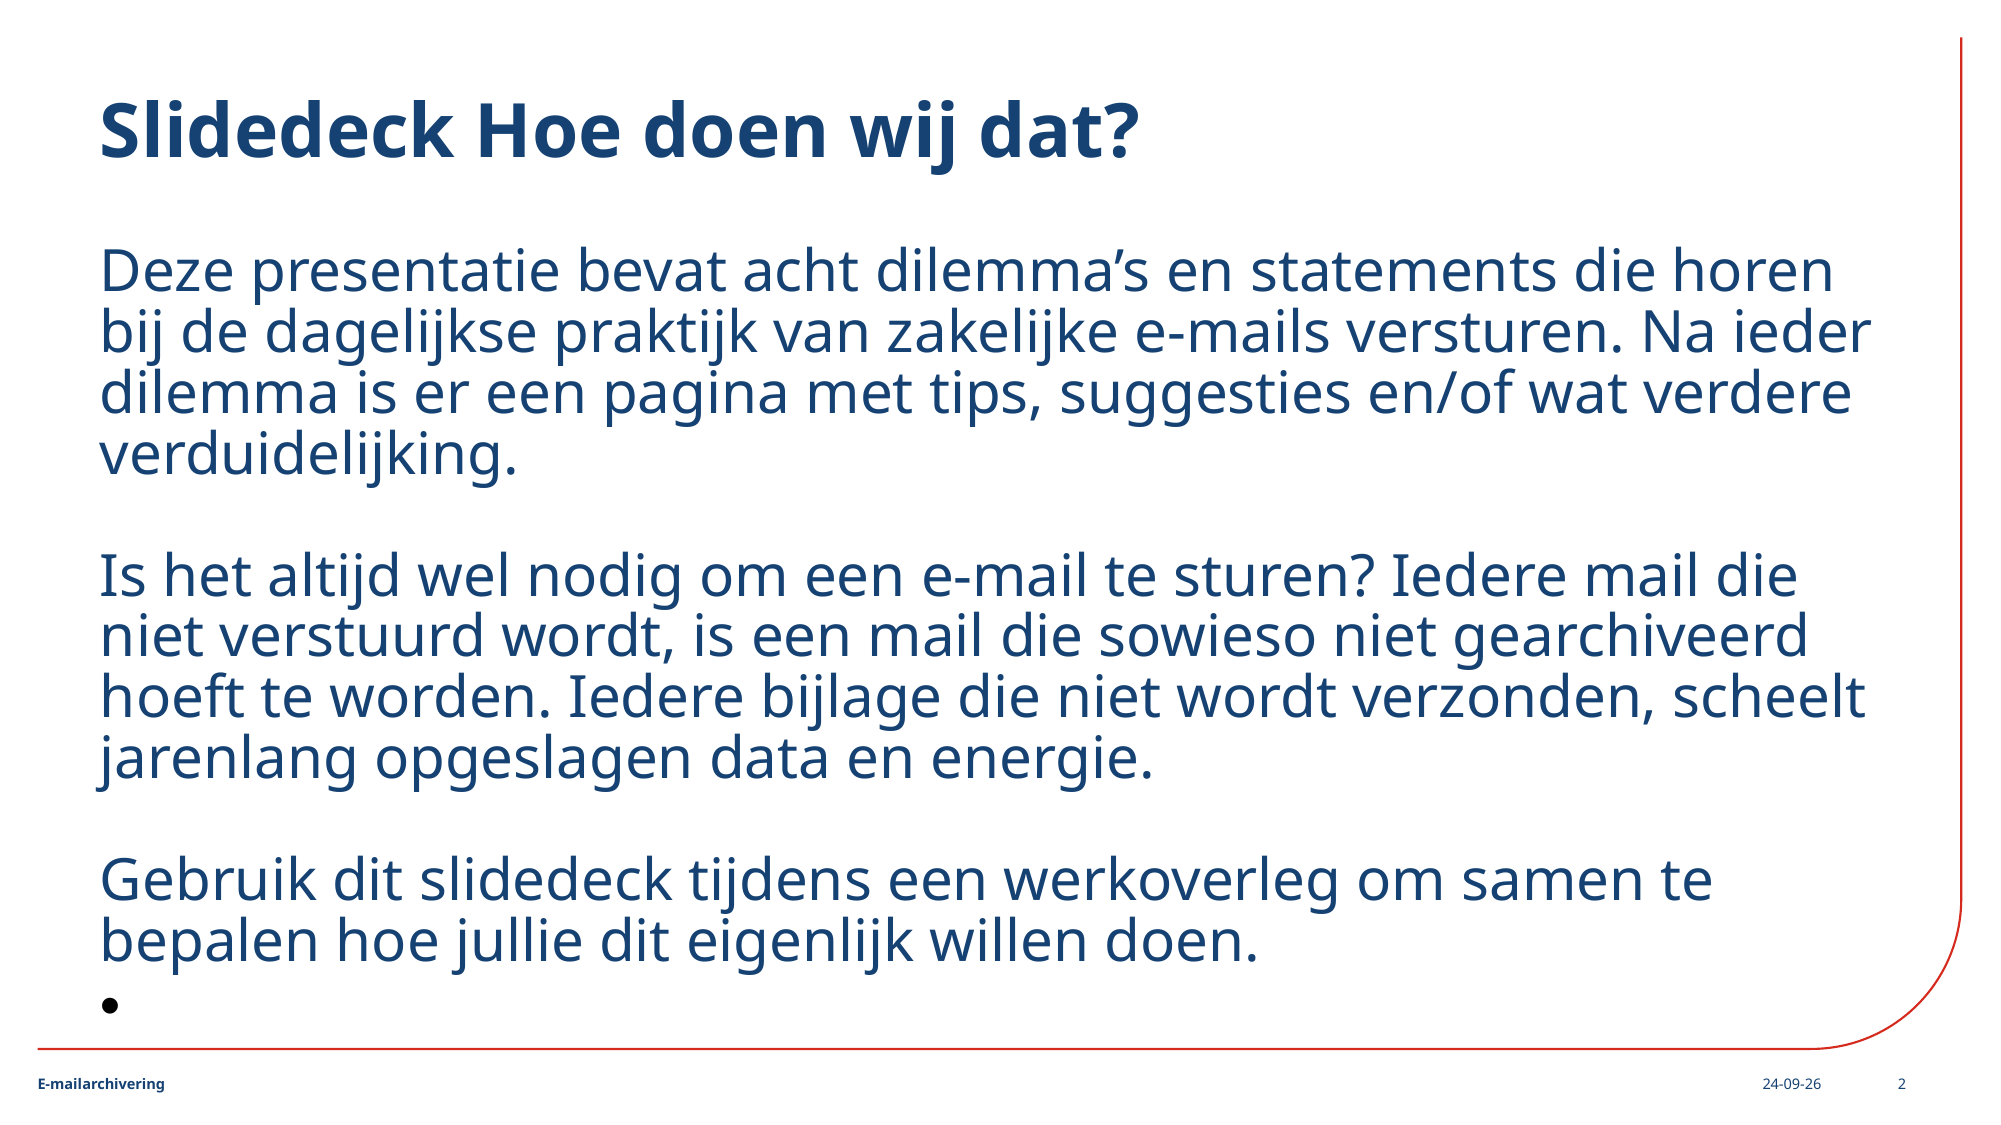

# Slidedeck Hoe doen wij dat?
Deze presentatie bevat acht dilemma’s en statements die horen bij de dagelijkse praktijk van zakelijke e-mails versturen. Na ieder dilemma is er een pagina met tips, suggesties en/of wat verdere verduidelijking.
Is het altijd wel nodig om een e-mail te sturen? Iedere mail die niet verstuurd wordt, is een mail die sowieso niet gearchiveerd hoeft te worden. Iedere bijlage die niet wordt verzonden, scheelt jarenlang opgeslagen data en energie.
Gebruik dit slidedeck tijdens een werkoverleg om samen te bepalen hoe jullie dit eigenlijk willen doen.